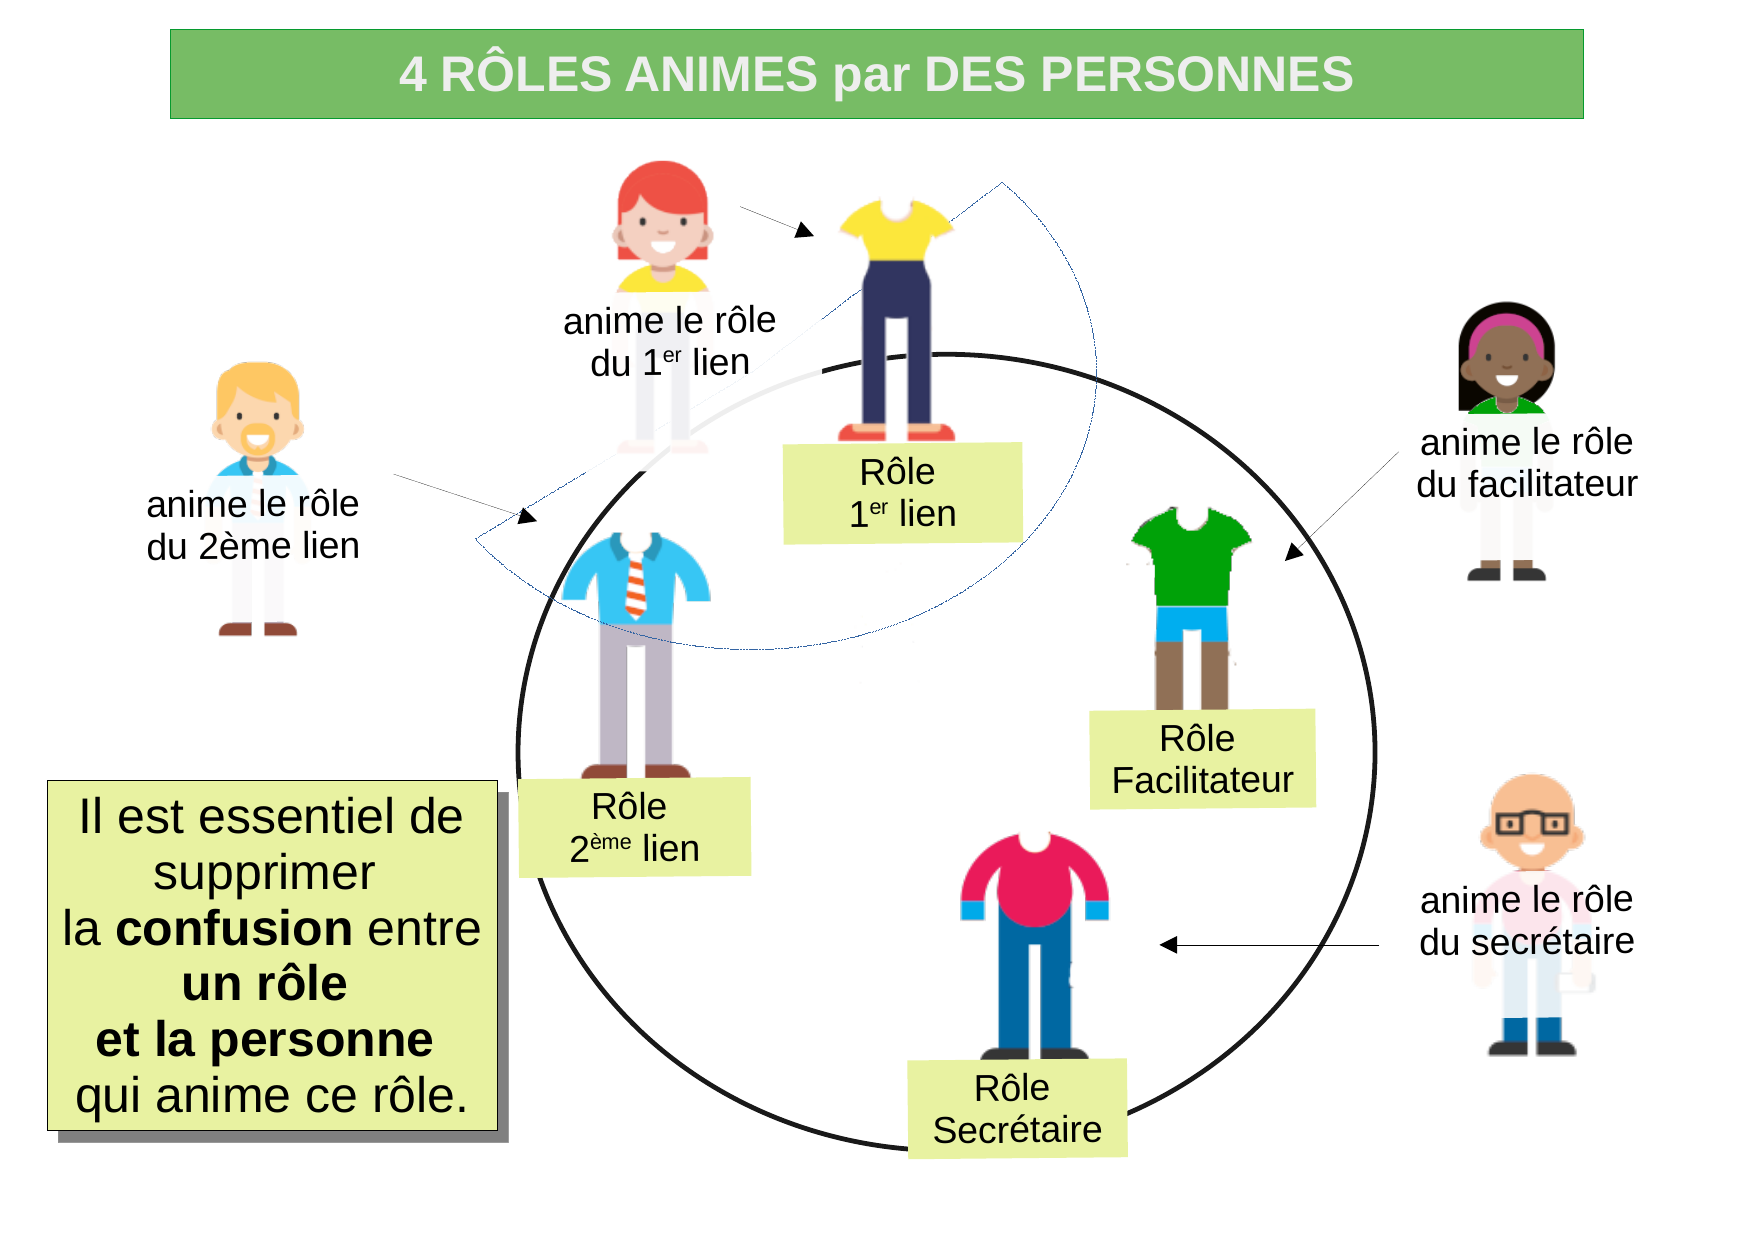

4 RÔLES ANIMES par DES PERSONNES
 anime le rôle
du 1er lien
 anime le rôle
du facilitateur
 anime le rôle
du 2ème lien
Rôle
1er lien
Rôle
Facilitateur
 anime le rôle
du secrétaire
Rôle
2ème lien
Il est essentiel de supprimer
la confusion entre
un rôle
et la personne
qui anime ce rôle.
Rôle
Secrétaire